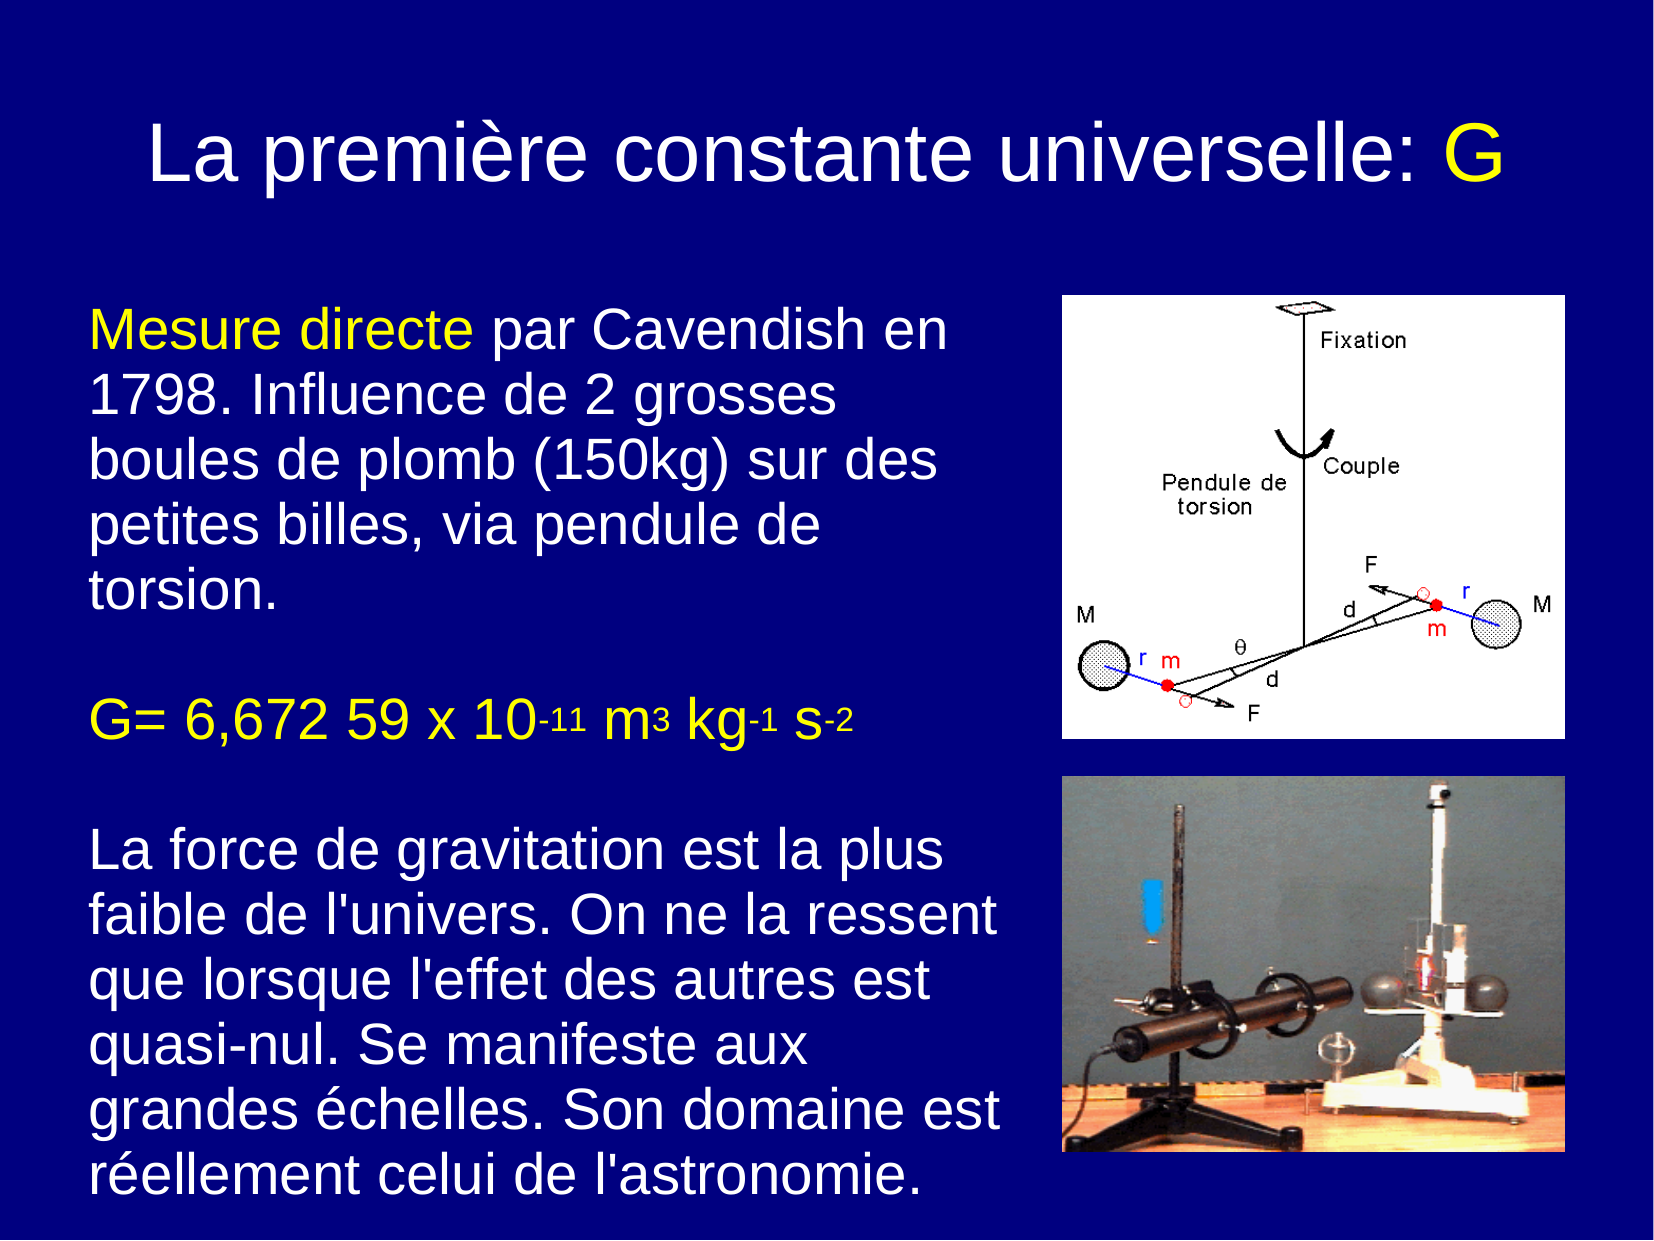

# La première constante universelle: G
Mesure directe par Cavendish en 1798. Influence de 2 grosses boules de plomb (150kg) sur des petites billes, via pendule de torsion.
G= 6,672 59 x 10-11 m3 kg-1 s-2
La force de gravitation est la plus faible de l'univers. On ne la ressent que lorsque l'effet des autres est quasi-nul. Se manifeste aux grandes échelles. Son domaine est réellement celui de l'astronomie.